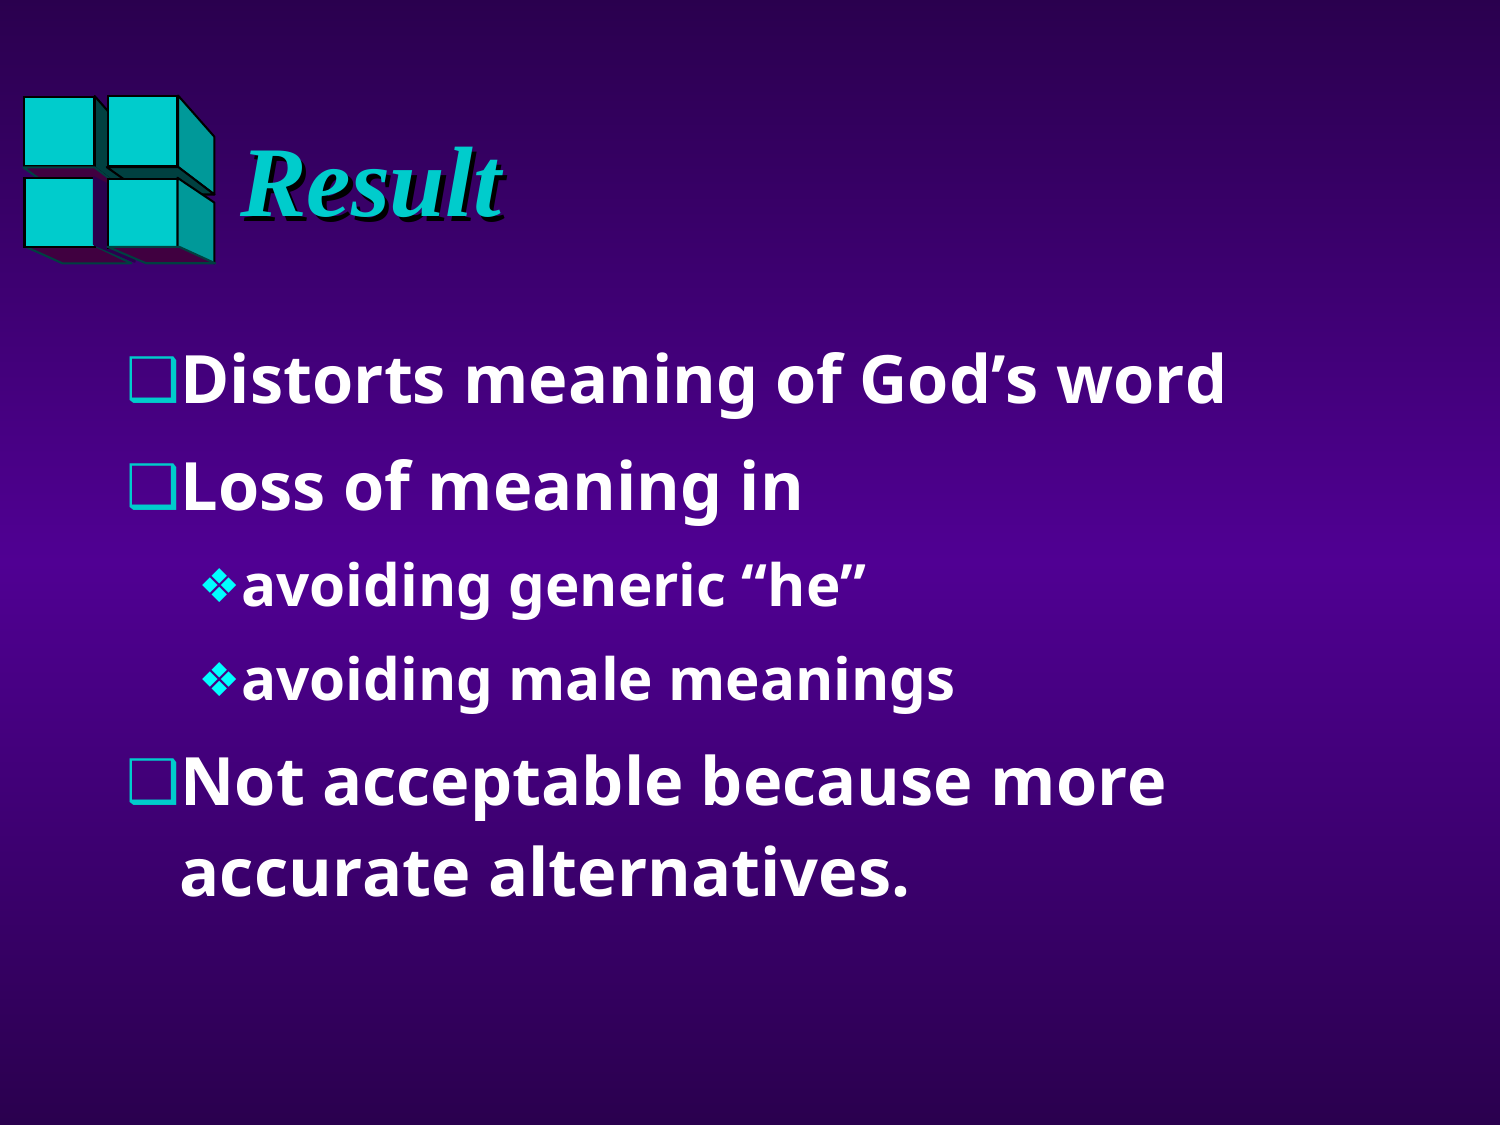

# Result
Distorts meaning of God’s word
Loss of meaning in
avoiding generic “he”
avoiding male meanings
Not acceptable because more accurate alternatives.